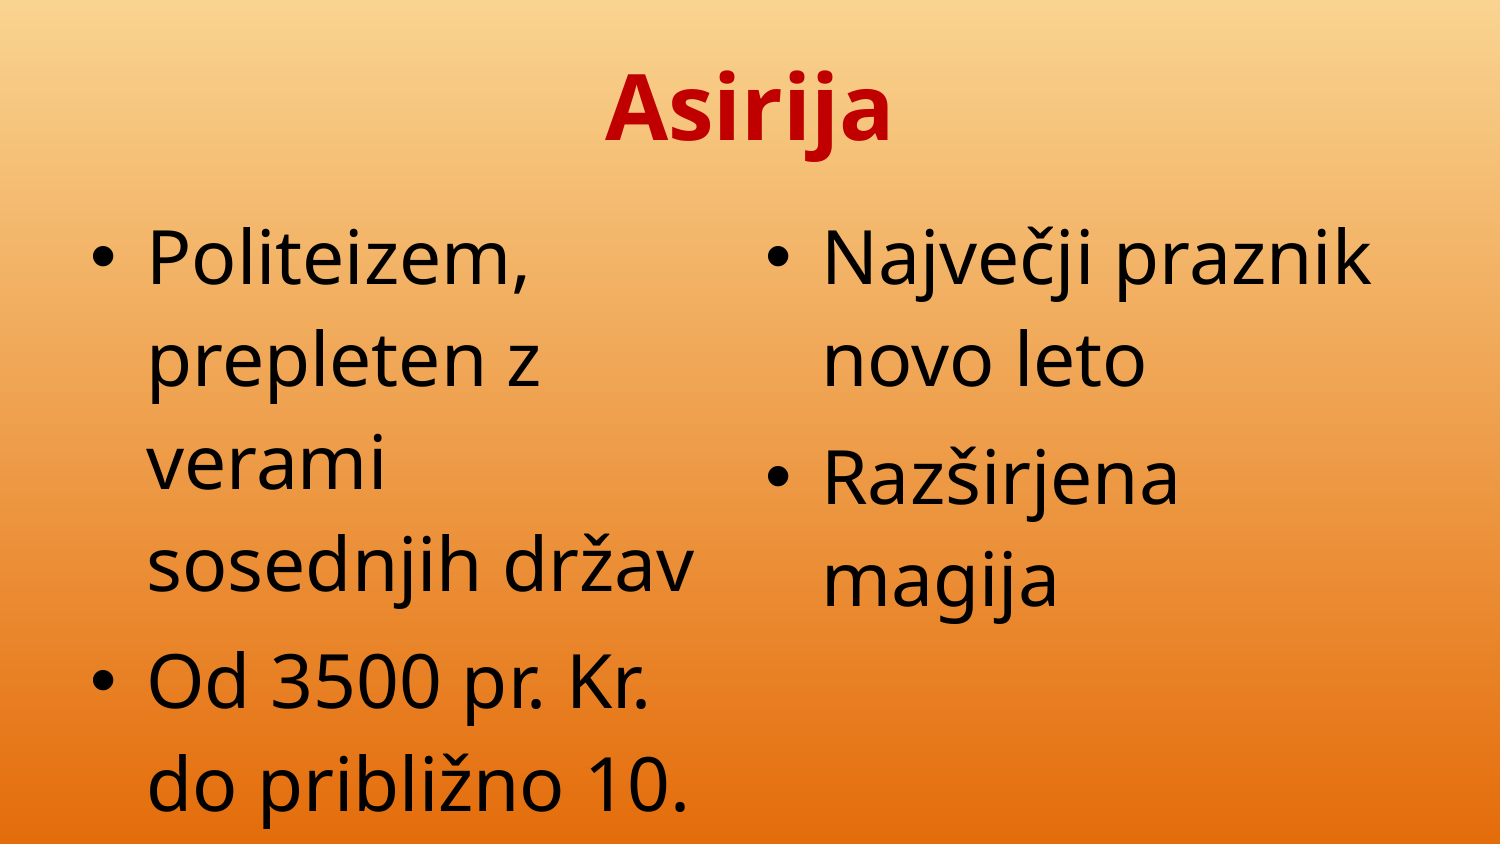

# Asirija
| Politeizem, prepleten z verami sosednjih držav Od 3500 pr. Kr. do približno 10. stol. n. št. Božanstva: Ašur, Ištar, Ninutra, Šamaš, Adad, Sin | Največji praznik novo leto Razširjena magija |
| --- | --- |